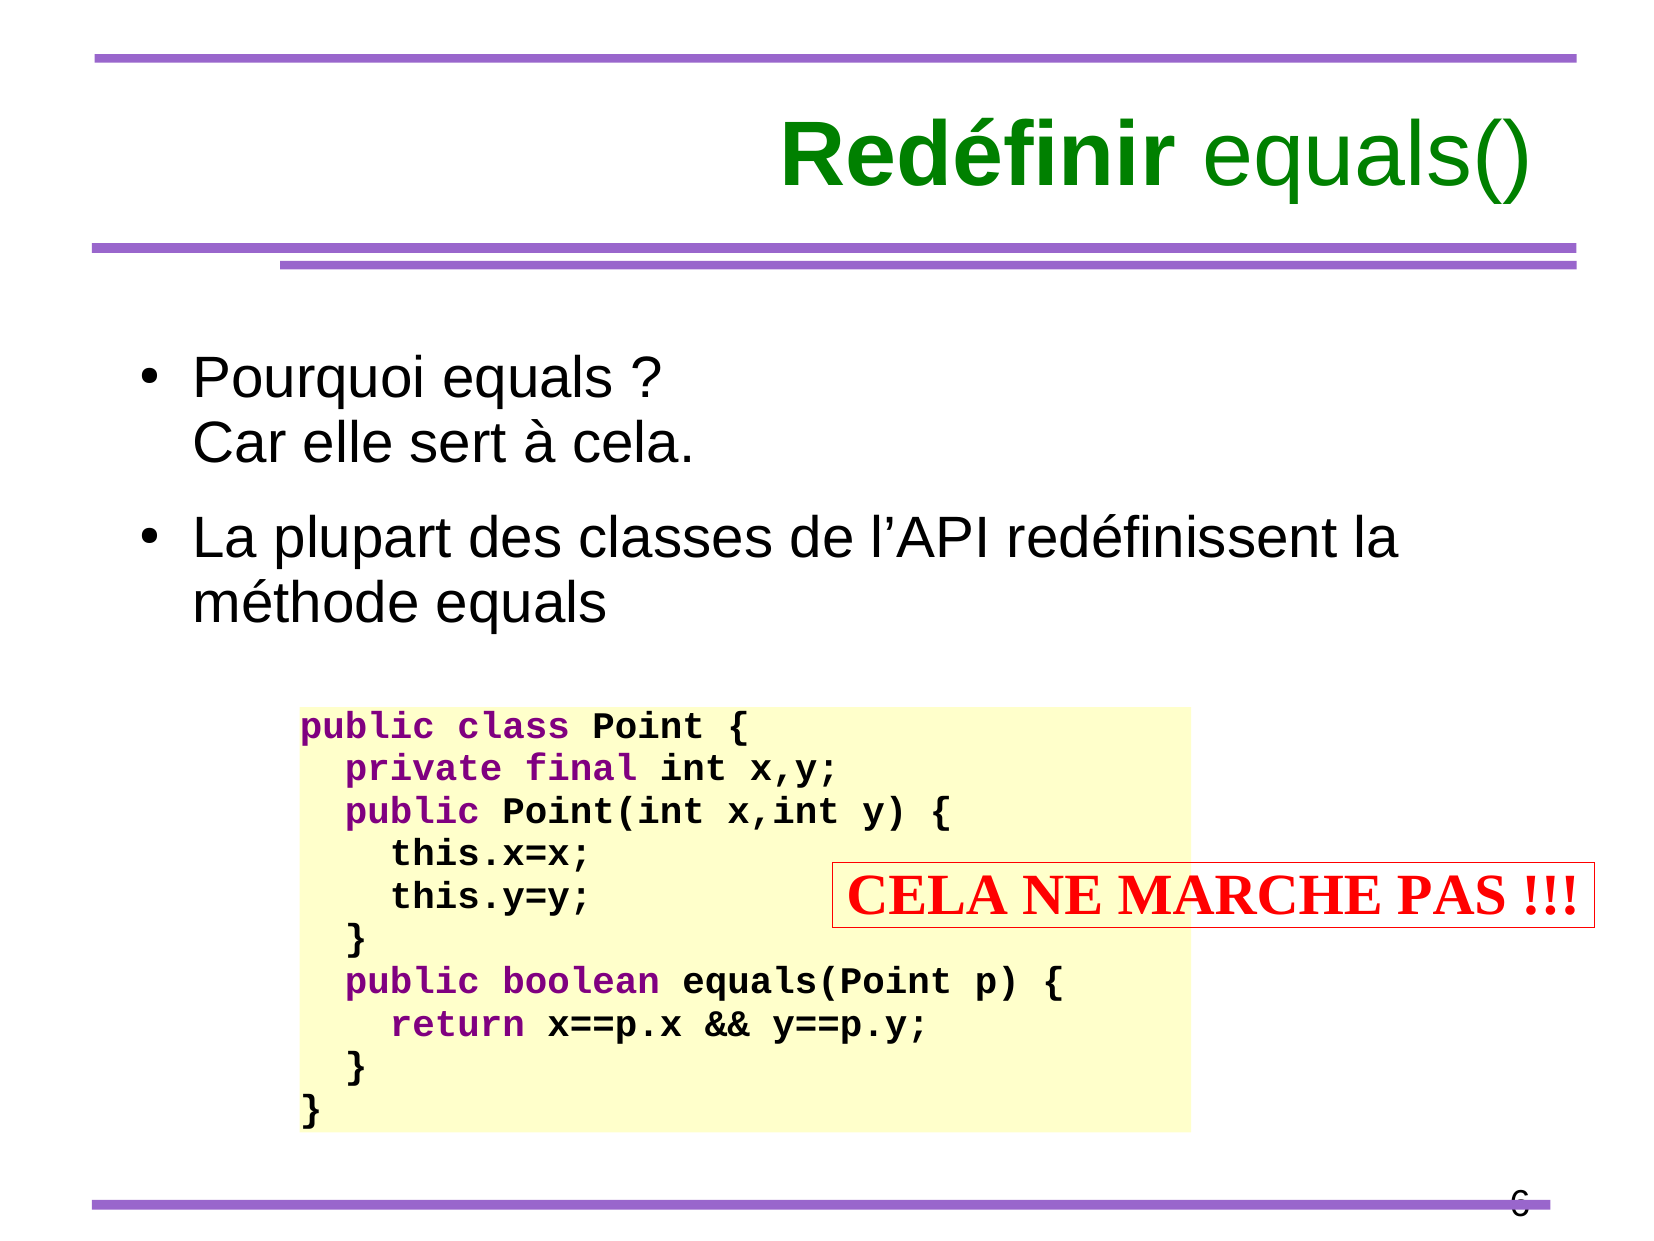

# Redéfinir equals()
Pourquoi equals ?
Car elle sert à cela.
La plupart des classes de l’API redéfinissent la méthode equals
public class Point {
 private final int x,y;
 public Point(int x,int y) {
 this.x=x;
 this.y=y;
 }
 public boolean equals(Point p) {
 return x==p.x && y==p.y;
 }
}
 CELA NE MARCHE PAS !!!